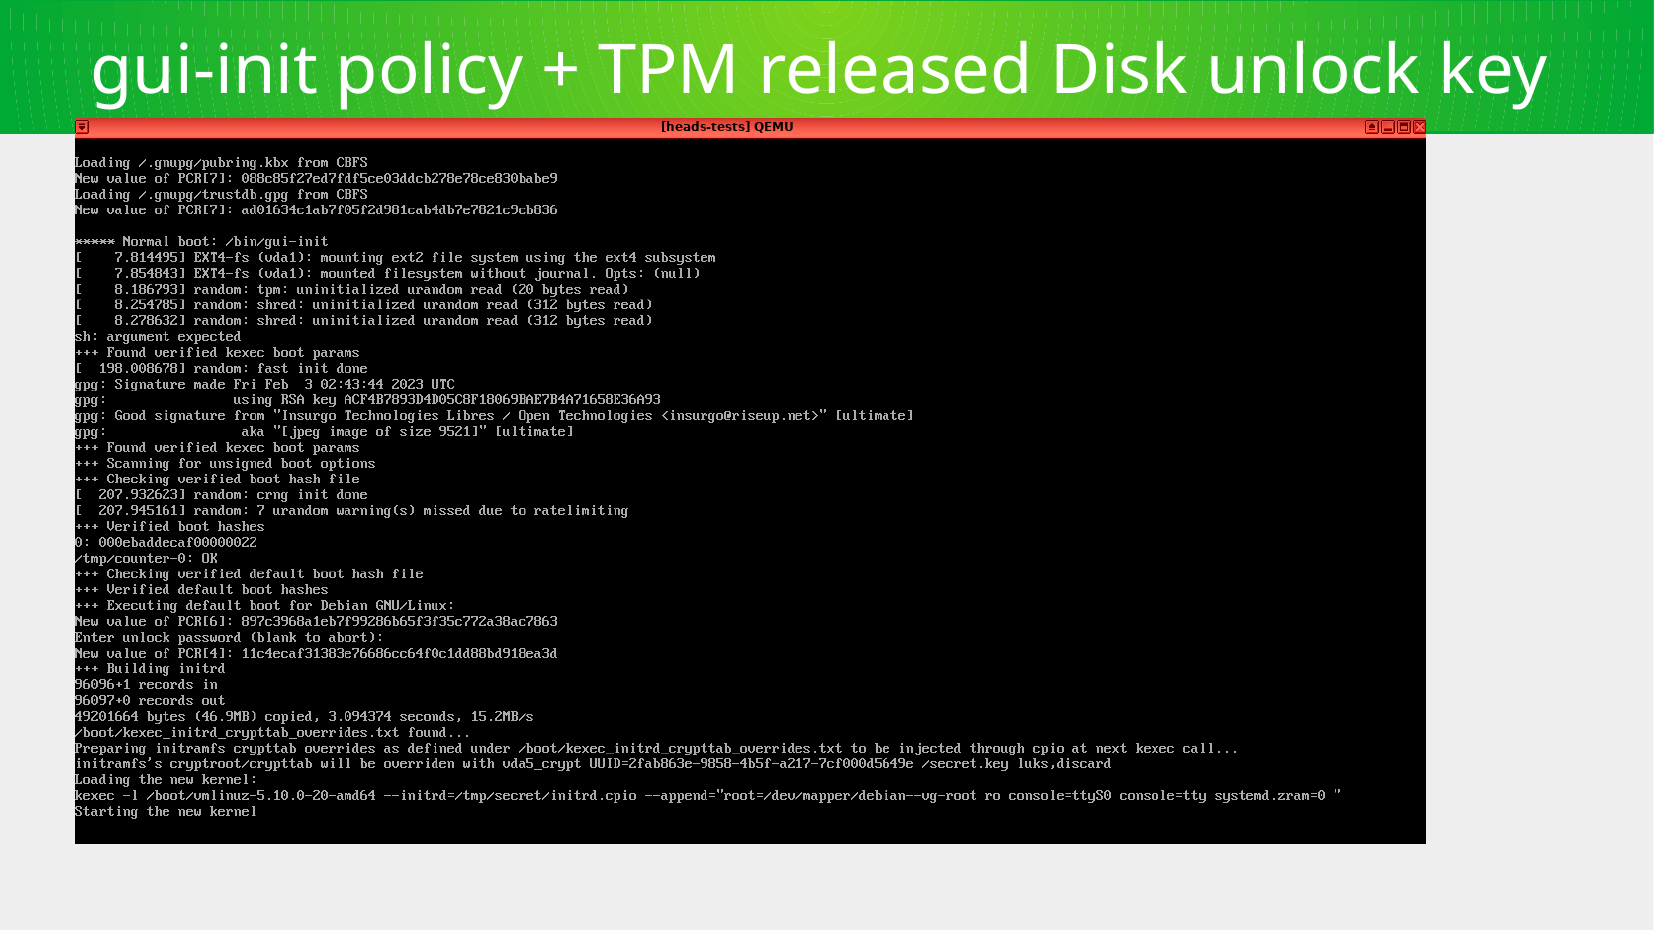

# gui-init policy + TPM released Disk unlock key